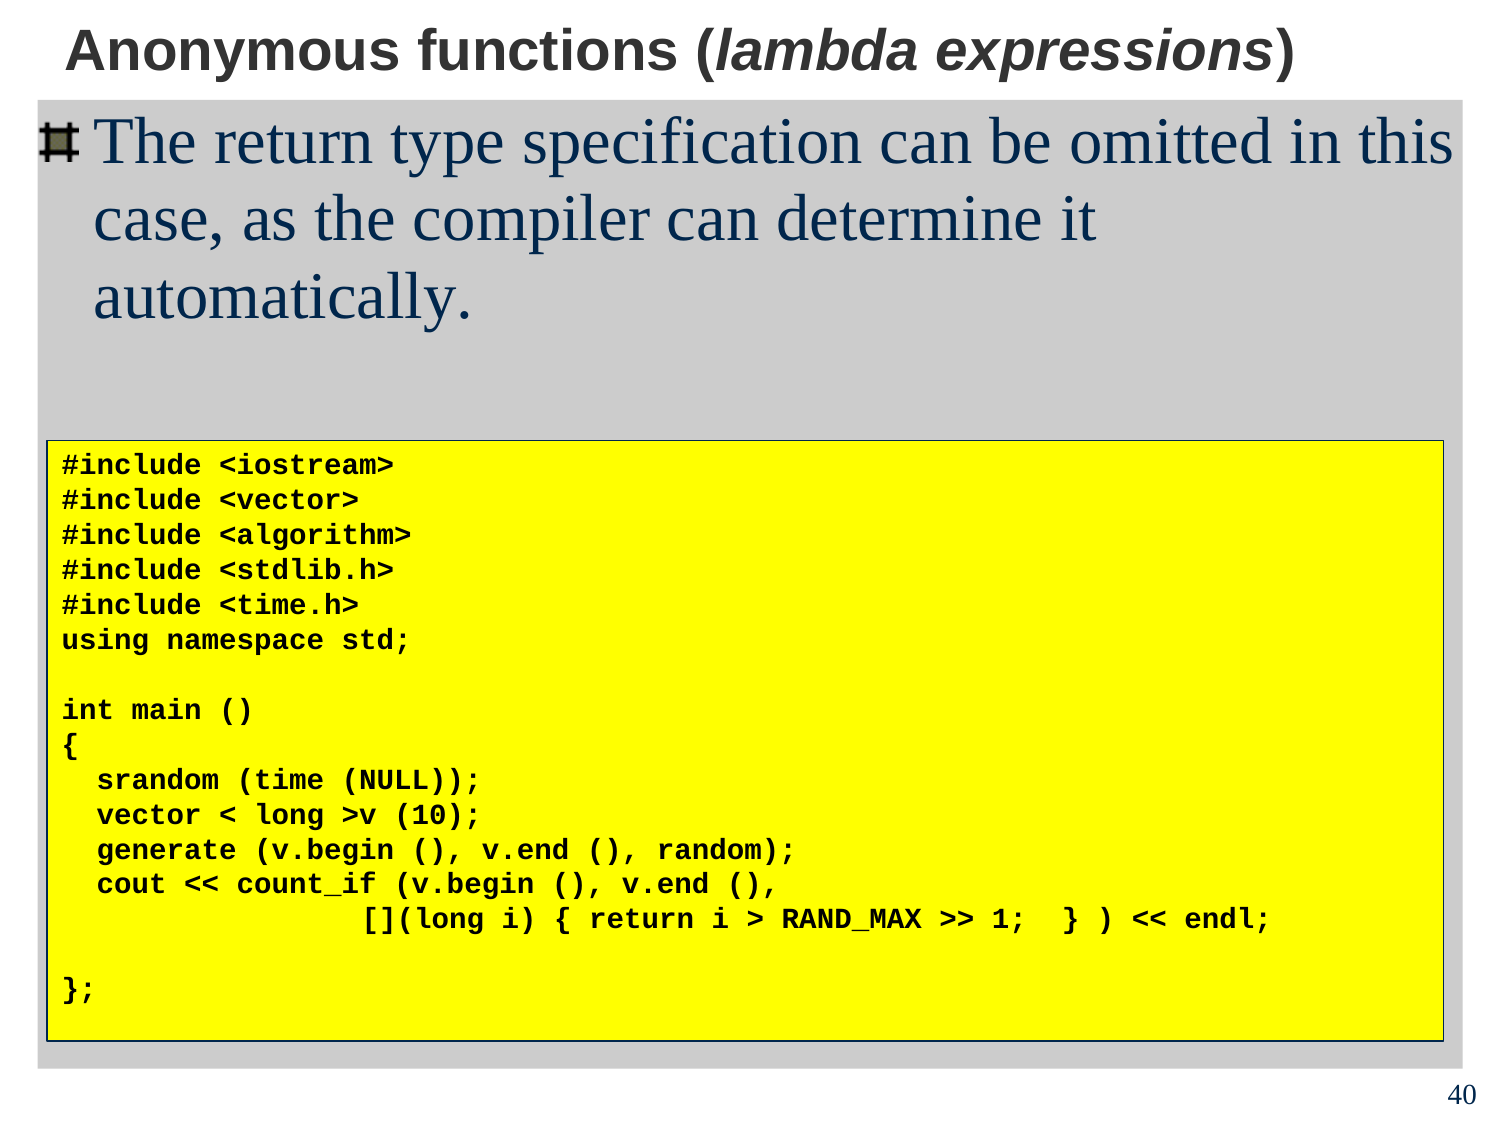

Anonymous functions (lambda expressions)
# The return type specification can be omitted in this case, as the compiler can determine it automatically.
#include <iostream>
#include <vector>
#include <algorithm>
#include <stdlib.h>
#include <time.h>
using namespace std;
int main ()
{
 srandom (time (NULL));
 vector < long >v (10);
 generate (v.begin (), v.end (), random);
 cout << count_if (v.begin (), v.end (),
		[](long i) { return i > RAND_MAX >> 1; } ) << endl;
};